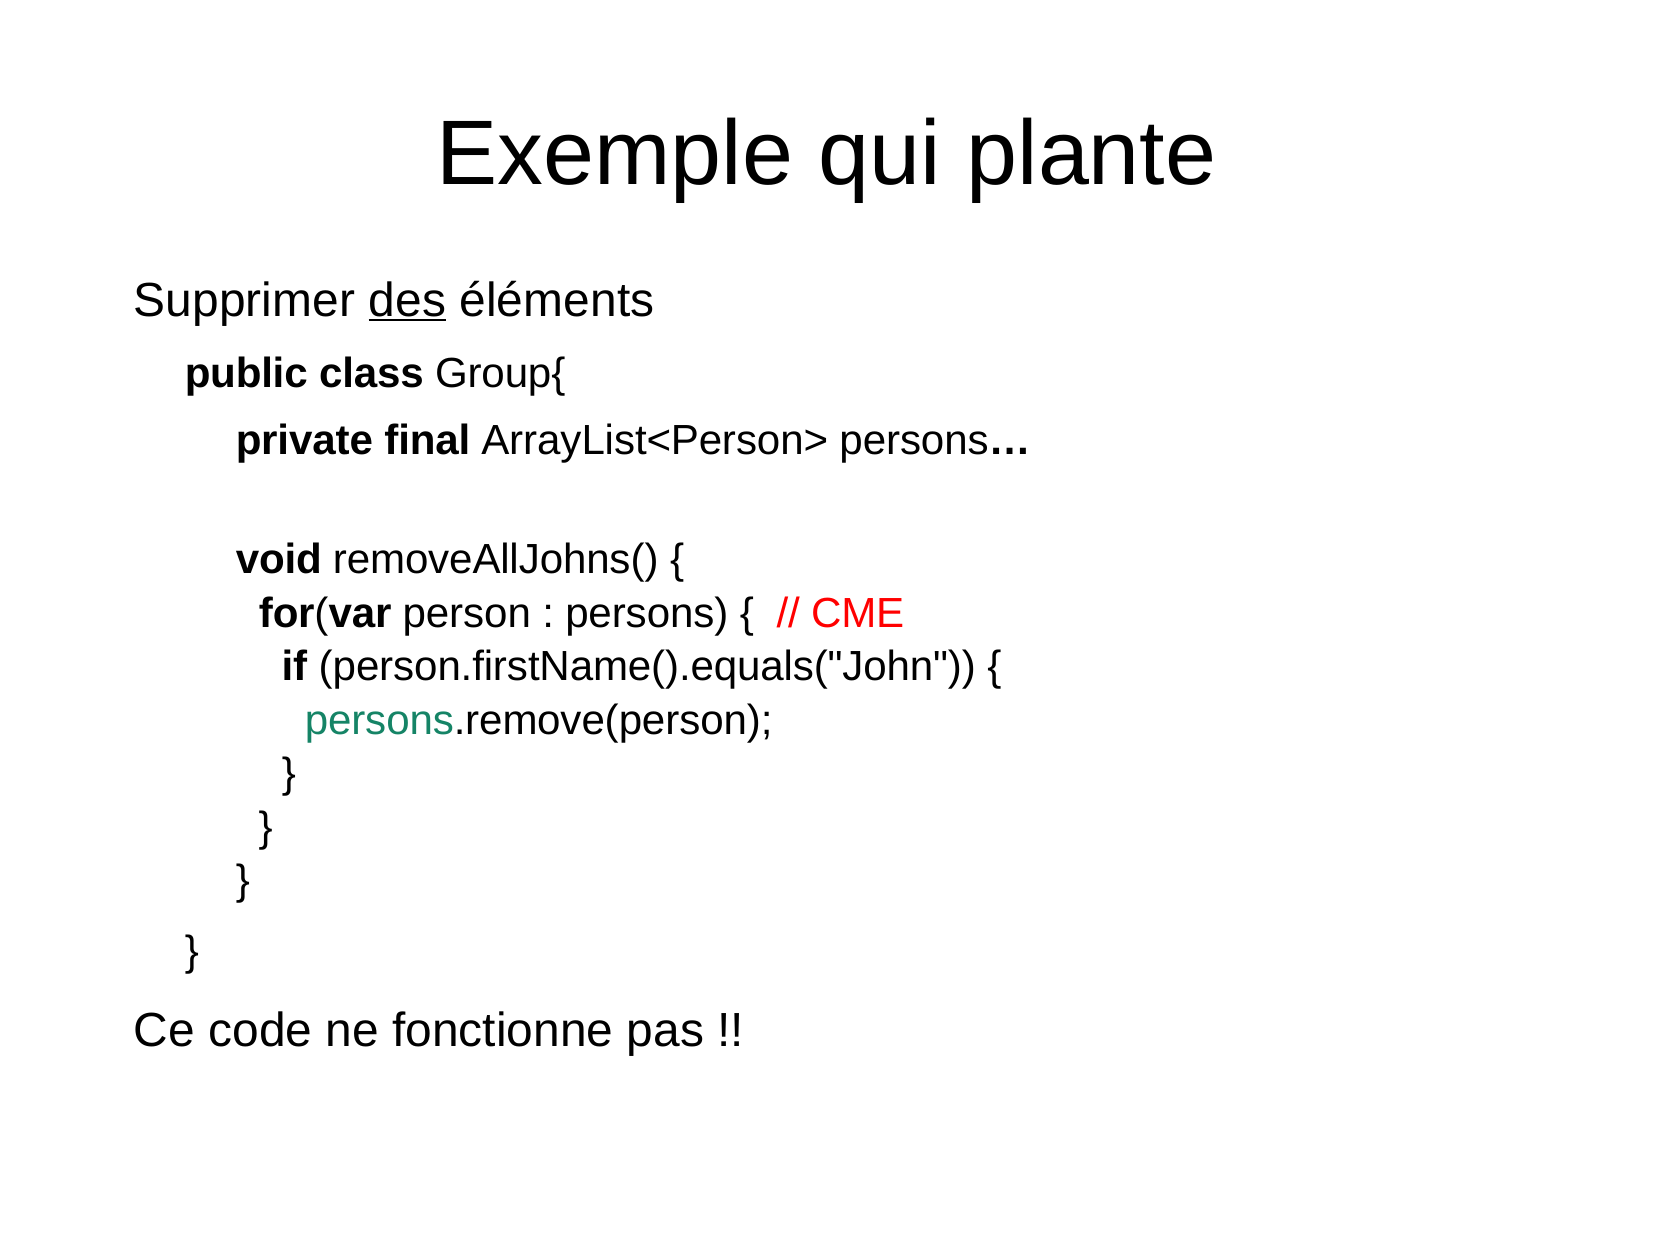

# Exemple qui plante
Supprimer des éléments
public class Group{
private final ArrayList<Person> persons…
void removeAllJohns() {
 for(var person : persons) { // CME
 if (person.firstName().equals("John")) {
 persons.remove(person);
 }
 }
}
}
Ce code ne fonctionne pas !!